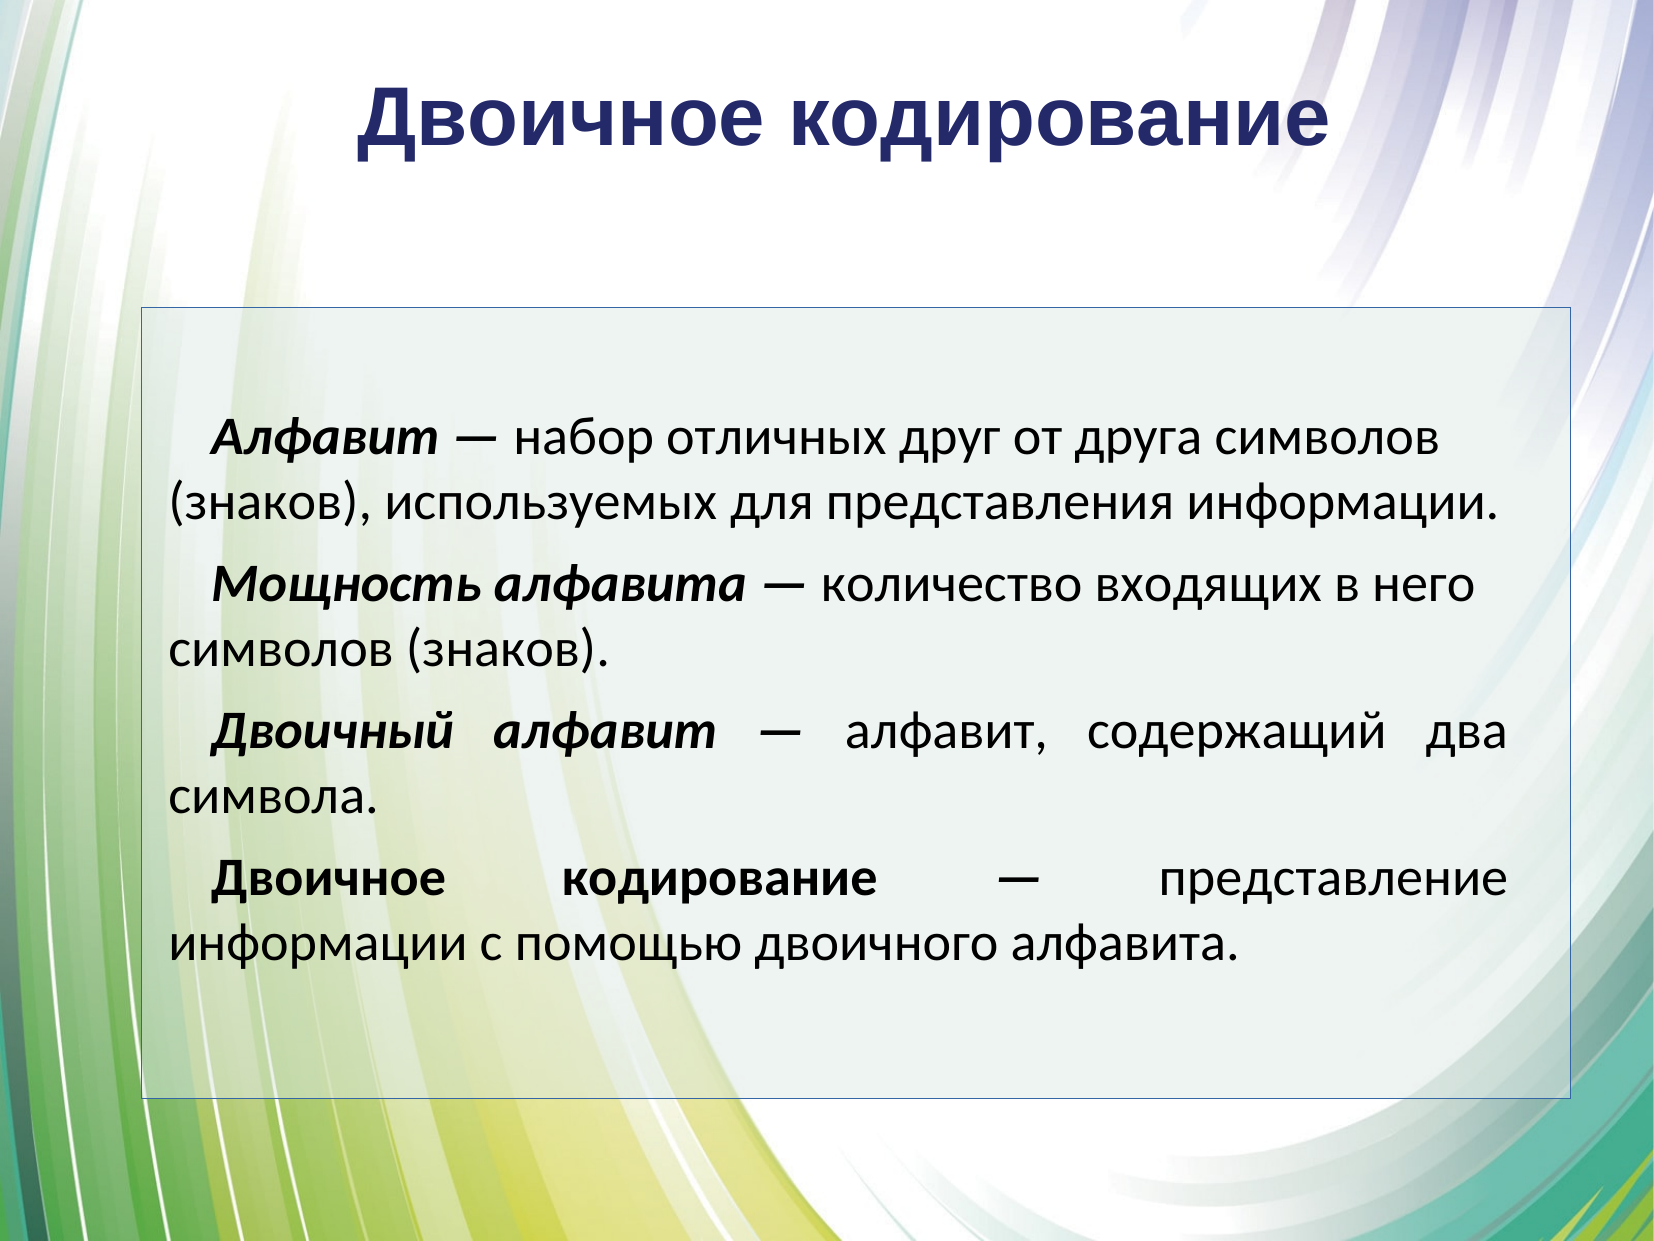

Двоичное кодирование
Алфавит — набор отличных друг от друга символов (знаков), используемых для представления информации.
Мощность алфавита — количество входящих в него символов (знаков).
Двоичный алфавит — алфавит, содержащий два символа.
Двоичное кодирование — представление информации с помощью двоичного алфавита.